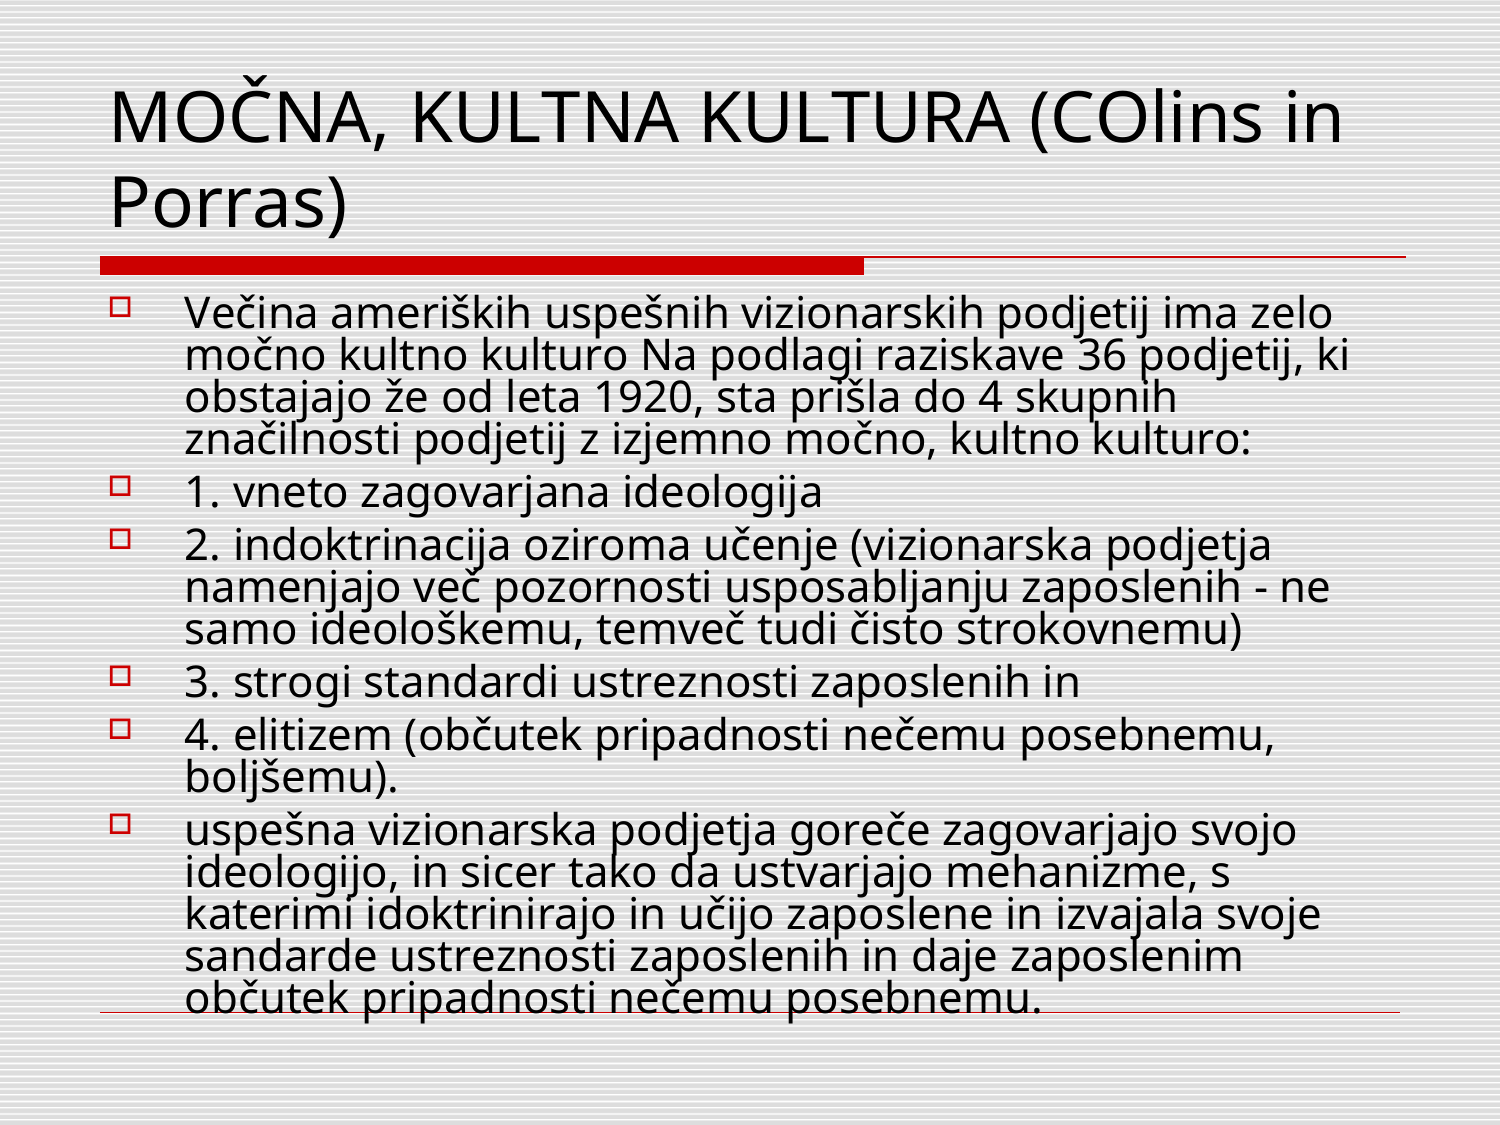

# MOČNA, KULTNA KULTURA (COlins in Porras)
Večina ameriških uspešnih vizionarskih podjetij ima zelo močno kultno kulturo Na podlagi raziskave 36 podjetij, ki obstajajo že od leta 1920, sta prišla do 4 skupnih značilnosti podjetij z izjemno močno, kultno kulturo:
1. vneto zagovarjana ideologija
2. indoktrinacija oziroma učenje (vizionarska podjetja namenjajo več pozornosti usposabljanju zaposlenih - ne samo ideološkemu, temveč tudi čisto strokovnemu)
3. strogi standardi ustreznosti zaposlenih in
4. elitizem (občutek pripadnosti nečemu posebnemu, boljšemu).
uspešna vizionarska podjetja goreče zagovarjajo svojo ideologijo, in sicer tako da ustvarjajo mehanizme, s katerimi idoktrinirajo in učijo zaposlene in izvajala svoje sandarde ustreznosti zaposlenih in daje zaposlenim občutek pripadnosti nečemu posebnemu.